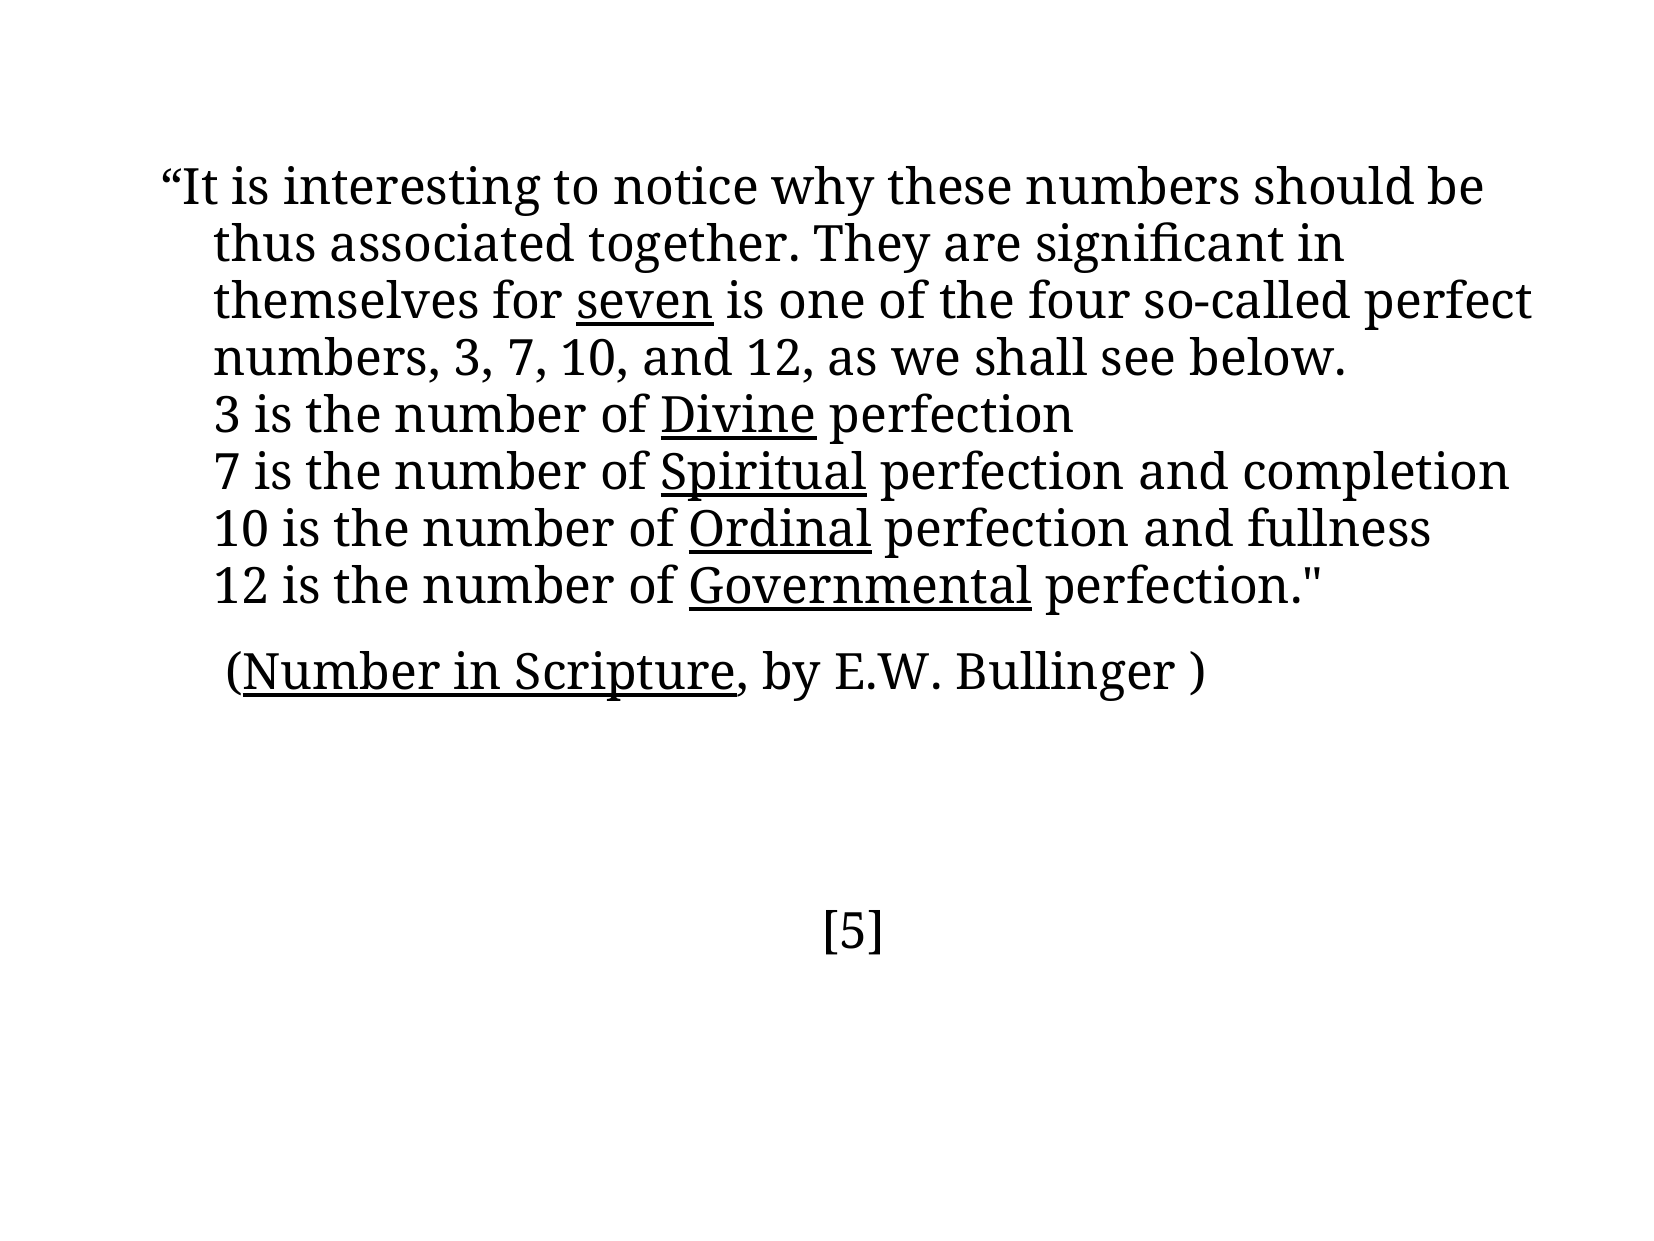

# “It is interesting to notice why these numbers should be thus associated together. They are significant in themselves for seven is one of the four so-called perfect numbers, 3, 7, 10, and 12, as we shall see below. 3 is the number of Divine perfection 7 is the number of Spiritual perfection and completion 10 is the number of Ordinal perfection and fullness 12 is the number of Governmental perfection."
 (Number in Scripture, by E.W. Bullinger )
[5]